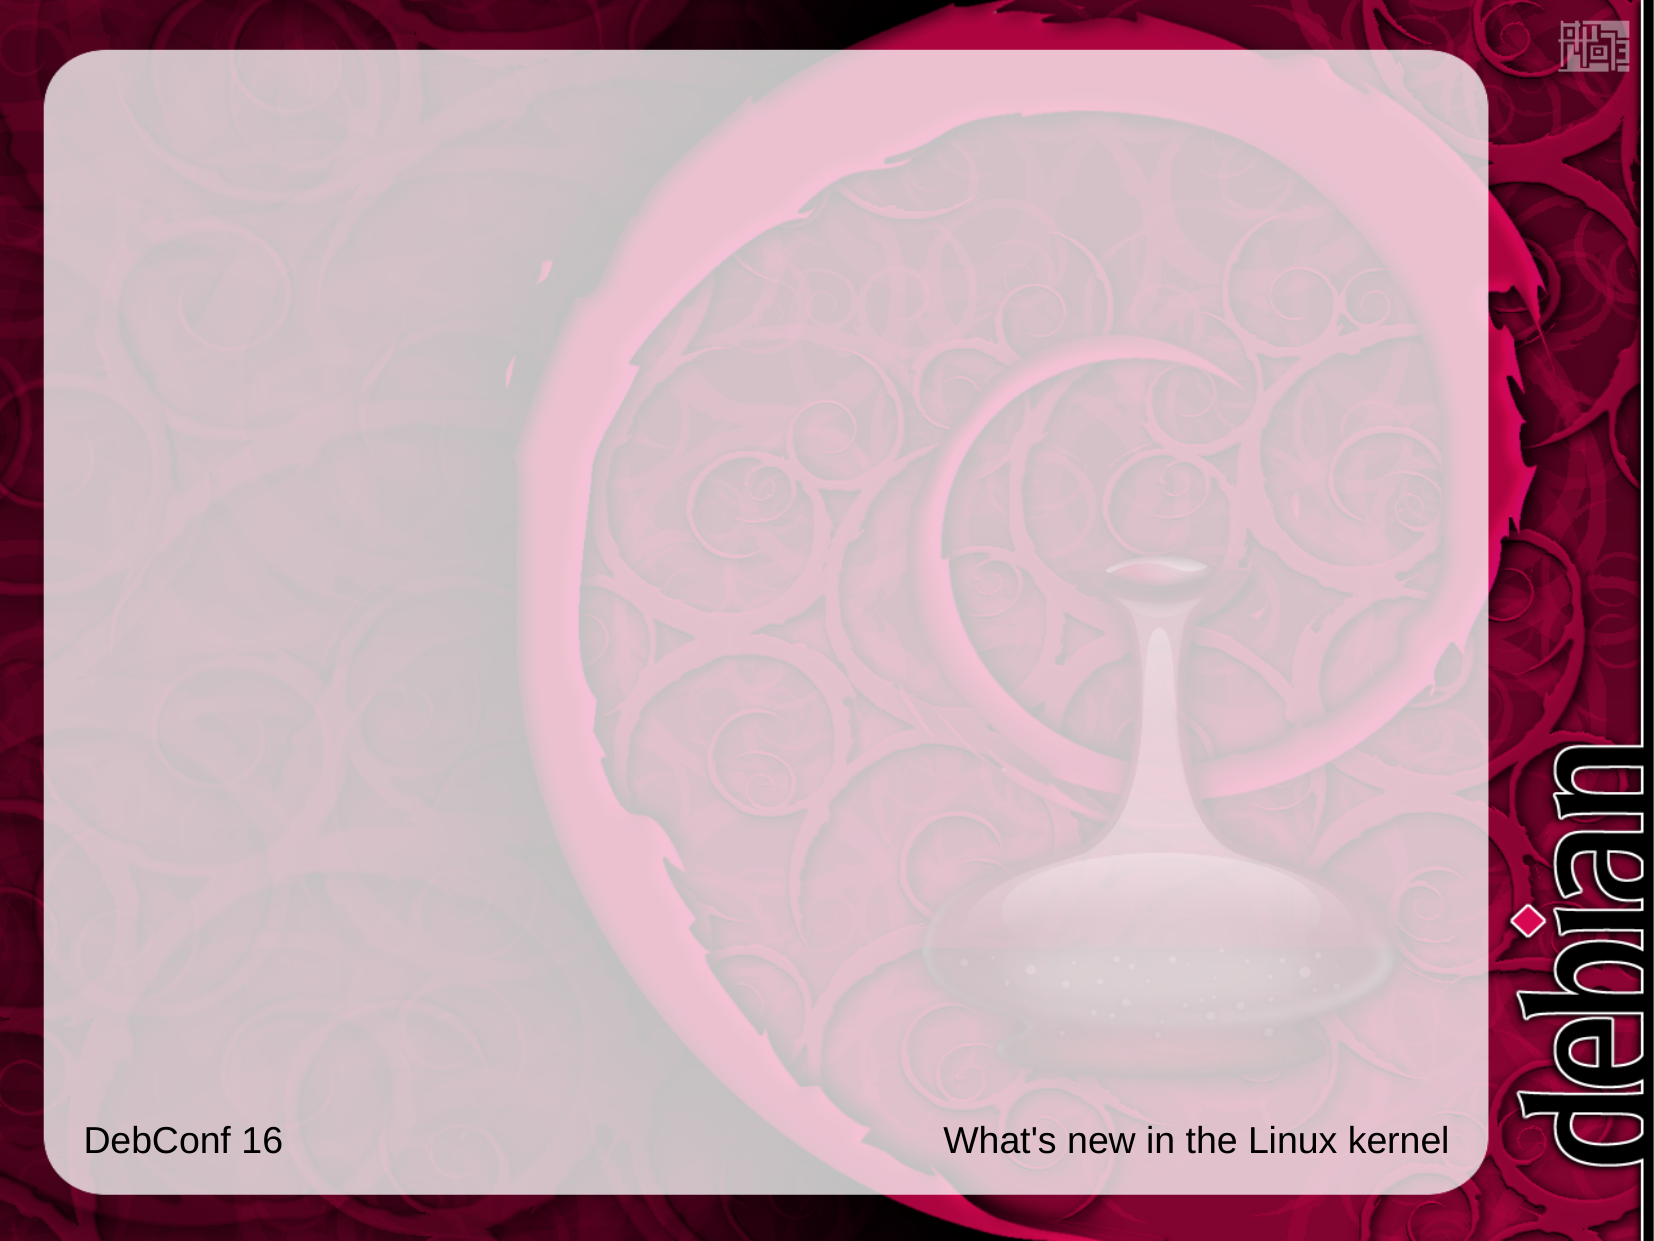

#
DebConf 16
What's new in the Linux kernel